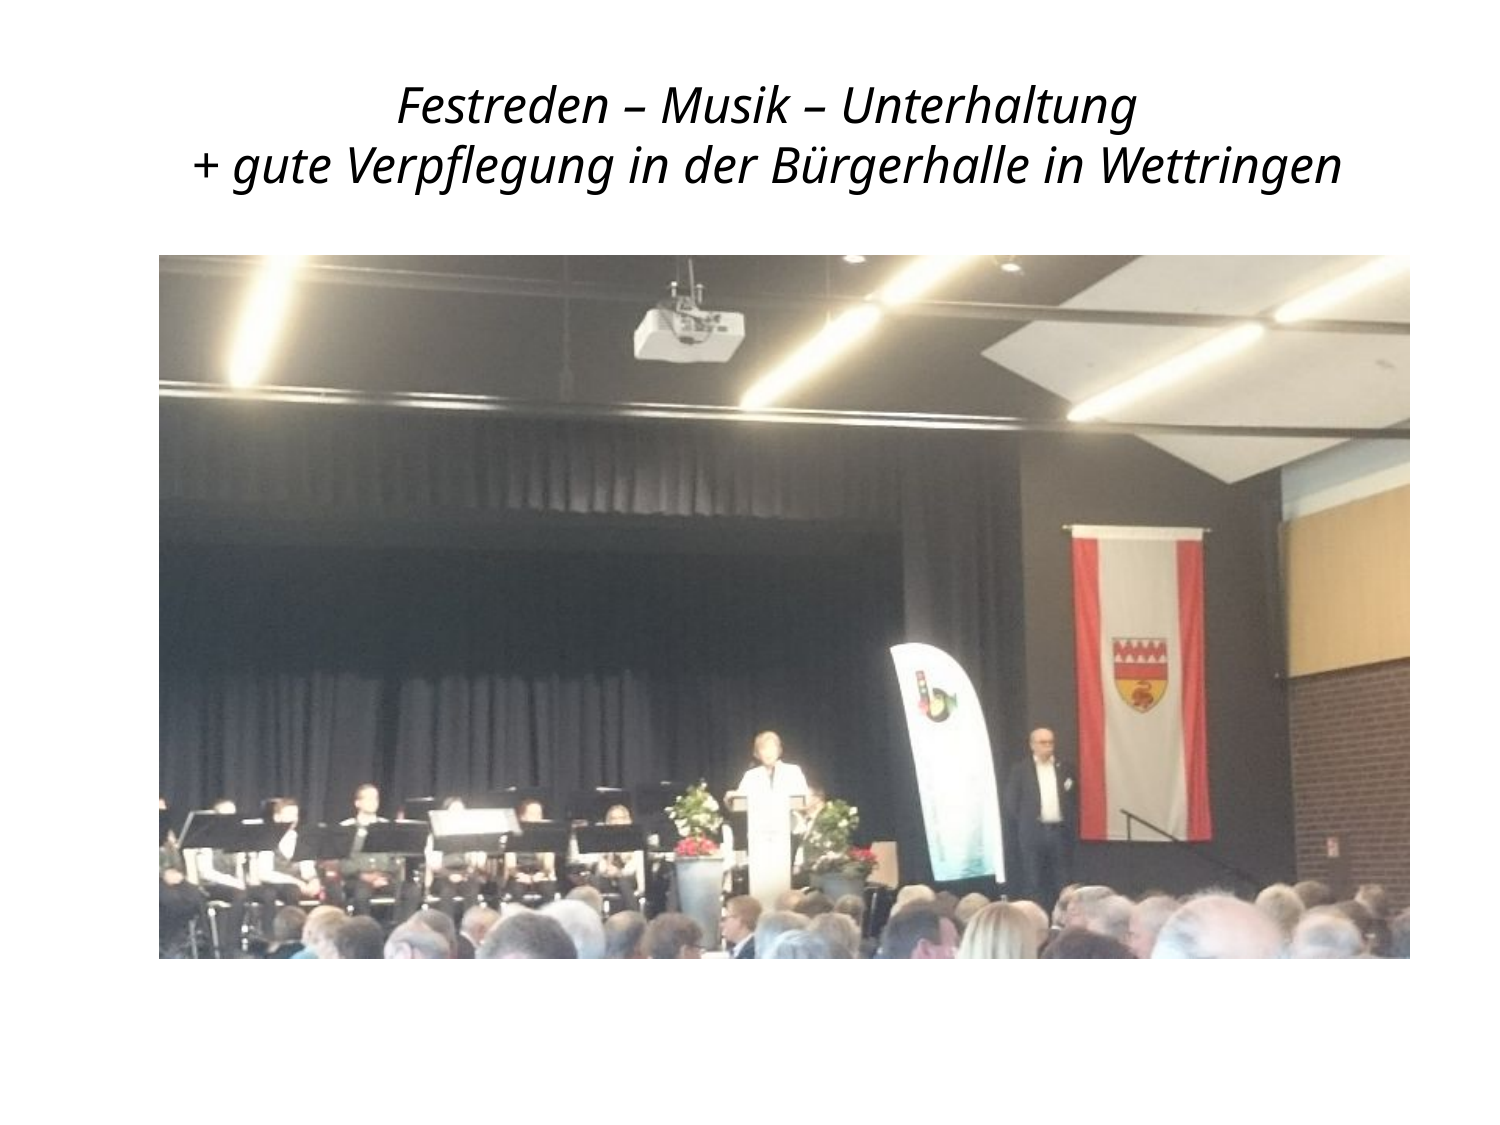

Festreden – Musik – Unterhaltung
+ gute Verpflegung in der Bürgerhalle in Wettringen